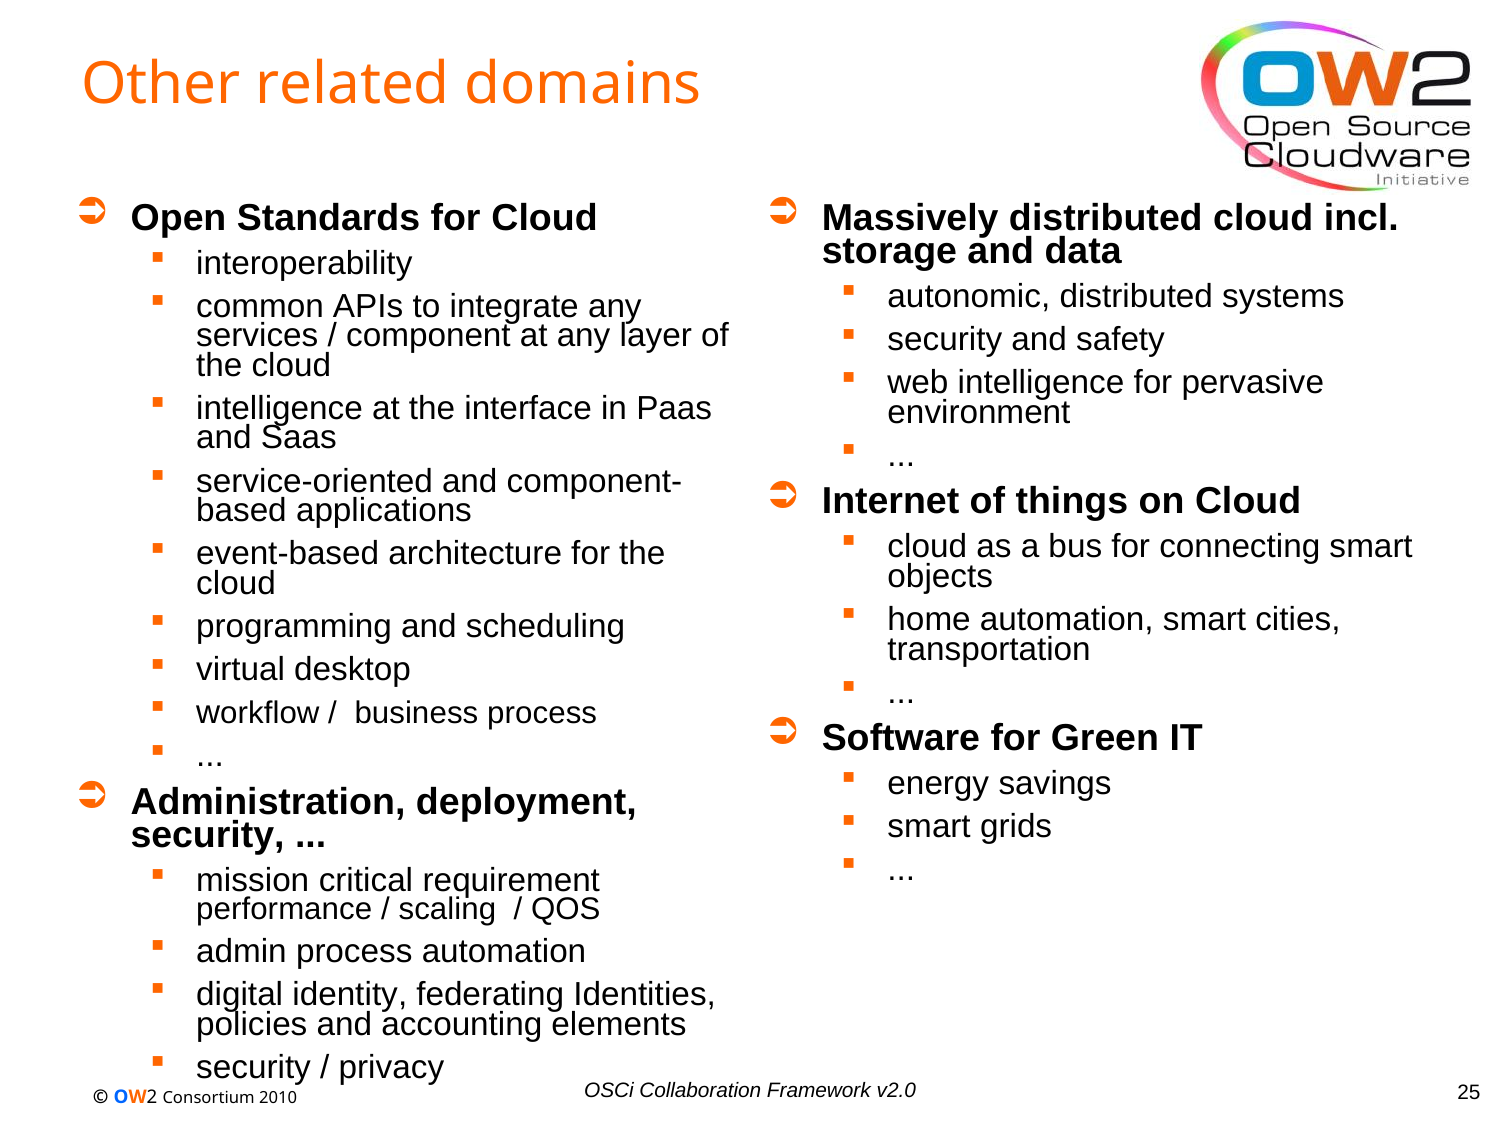

# Other related domains
Open Standards for Cloud
interoperability
common APIs to integrate any services / component at any layer of the cloud
intelligence at the interface in Paas and Saas
service-oriented and component-based applications
event-based architecture for the cloud
programming and scheduling
virtual desktop
workflow / business process
...
Administration, deployment, security, ...
mission critical requirement performance / scaling / QOS
admin process automation
digital identity, federating Identities, policies and accounting elements
security / privacy
Massively distributed cloud incl. storage and data
autonomic, distributed systems
security and safety
web intelligence for pervasive environment
...
Internet of things on Cloud
cloud as a bus for connecting smart objects
home automation, smart cities, transportation
...
Software for Green IT
energy savings
smart grids
...